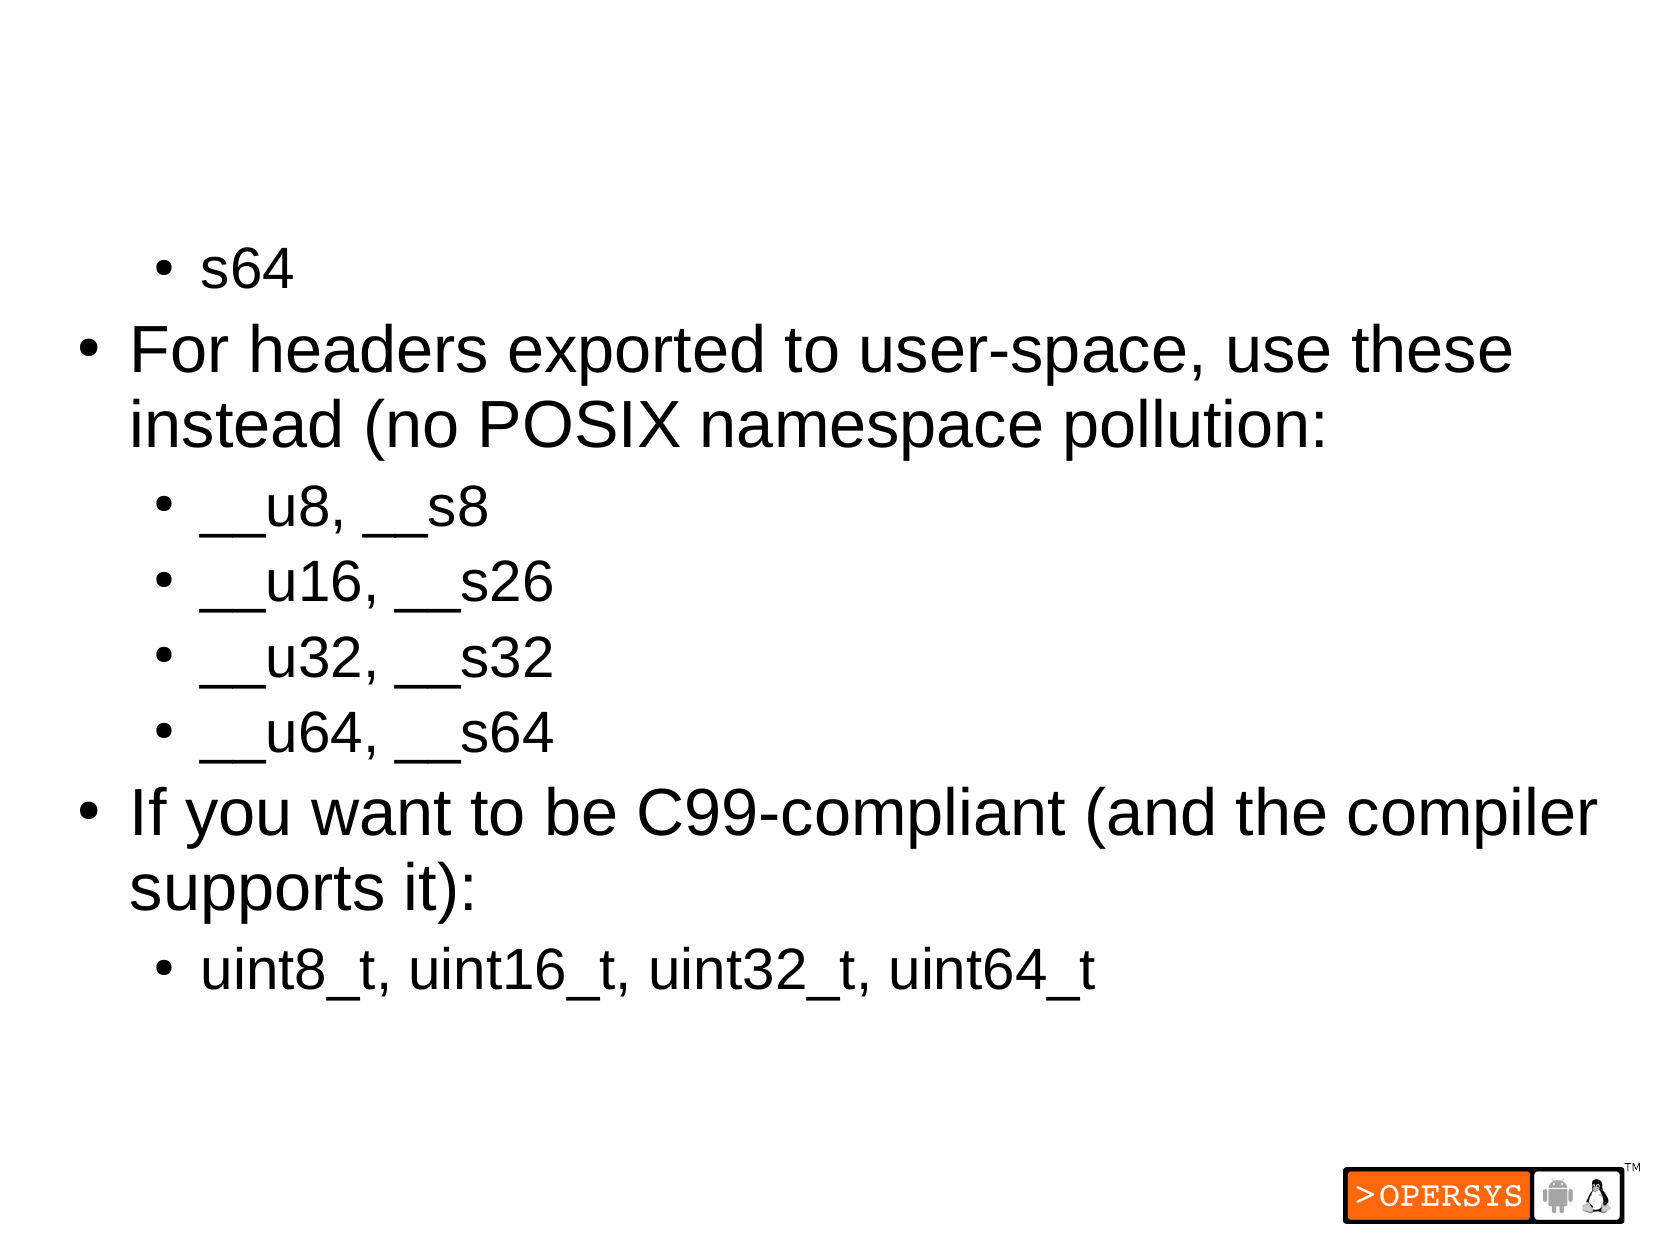

# s64
For headers exported to user-space, use these instead (no POSIX namespace pollution:
__u8, __s8
__u16, __s26
__u32, __s32
__u64, __s64
If you want to be C99-compliant (and the compiler supports it):
uint8_t, uint16_t, uint32_t, uint64_t